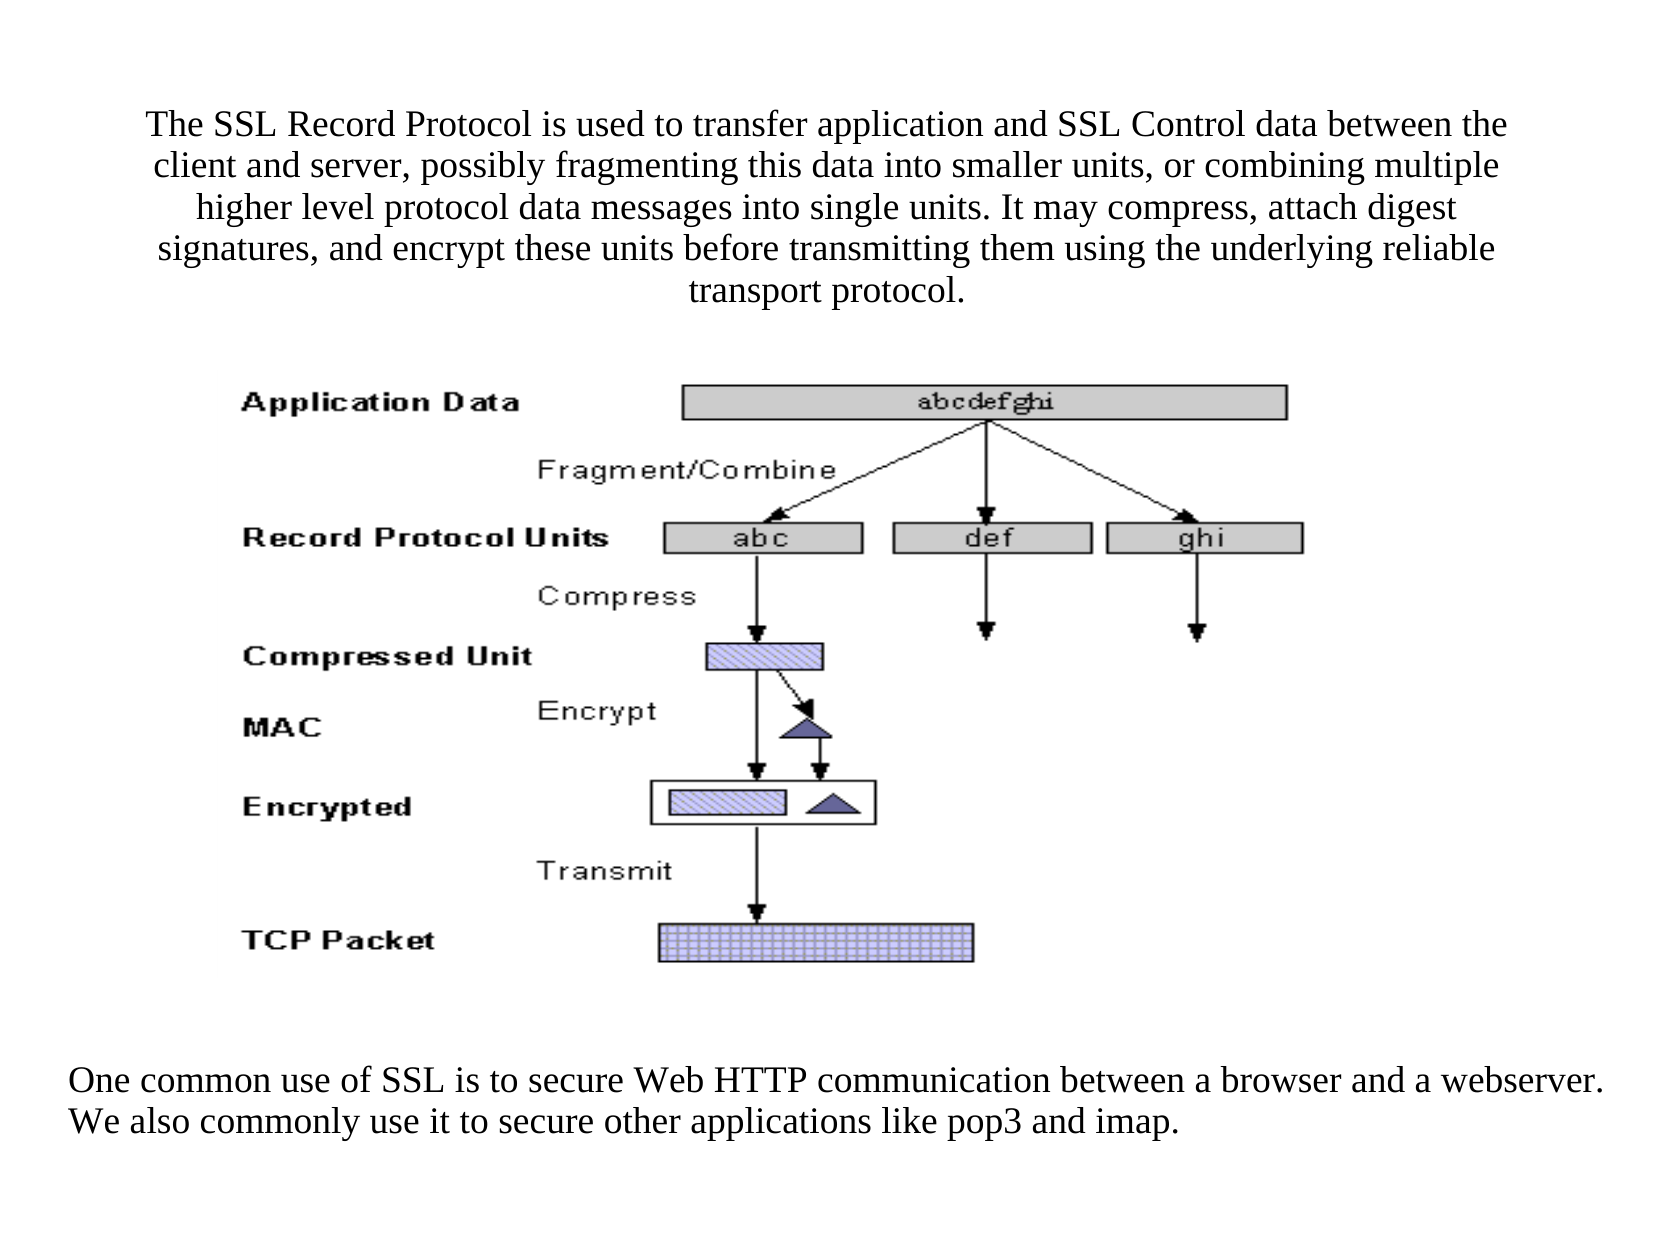

# The SSL Record Protocol is used to transfer application and SSL Control data between the client and server, possibly fragmenting this data into smaller units, or combining multiple higher level protocol data messages into single units. It may compress, attach digest signatures, and encrypt these units before transmitting them using the underlying reliable transport protocol.
One common use of SSL is to secure Web HTTP communication between a browser and a webserver.
We also commonly use it to secure other applications like pop3 and imap.